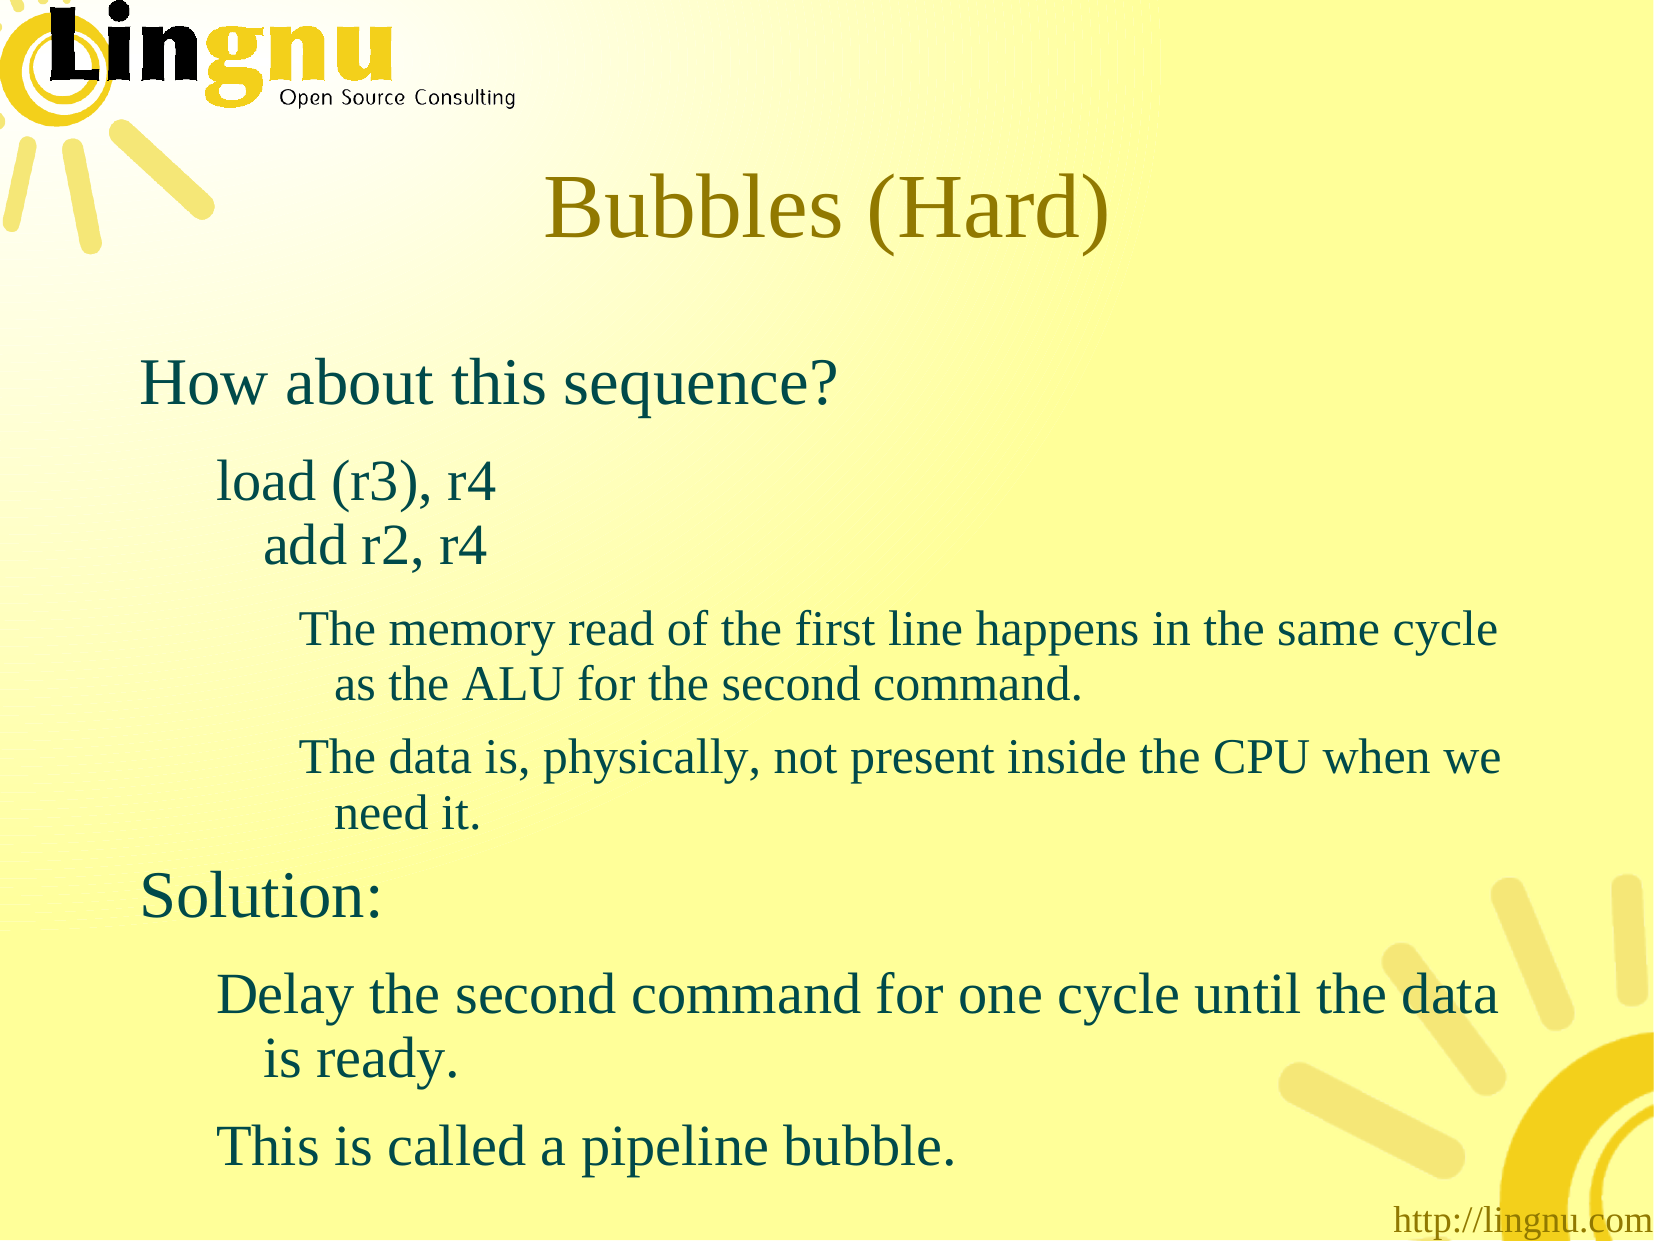

# Bubbles (Hard)
How about this sequence?
load (r3), r4
add r2, r4
The memory read of the first line happens in the same cycle as the ALU for the second command.
The data is, physically, not present inside the CPU when we need it.
Solution:
Delay the second command for one cycle until the data is ready.
This is called a pipeline bubble.